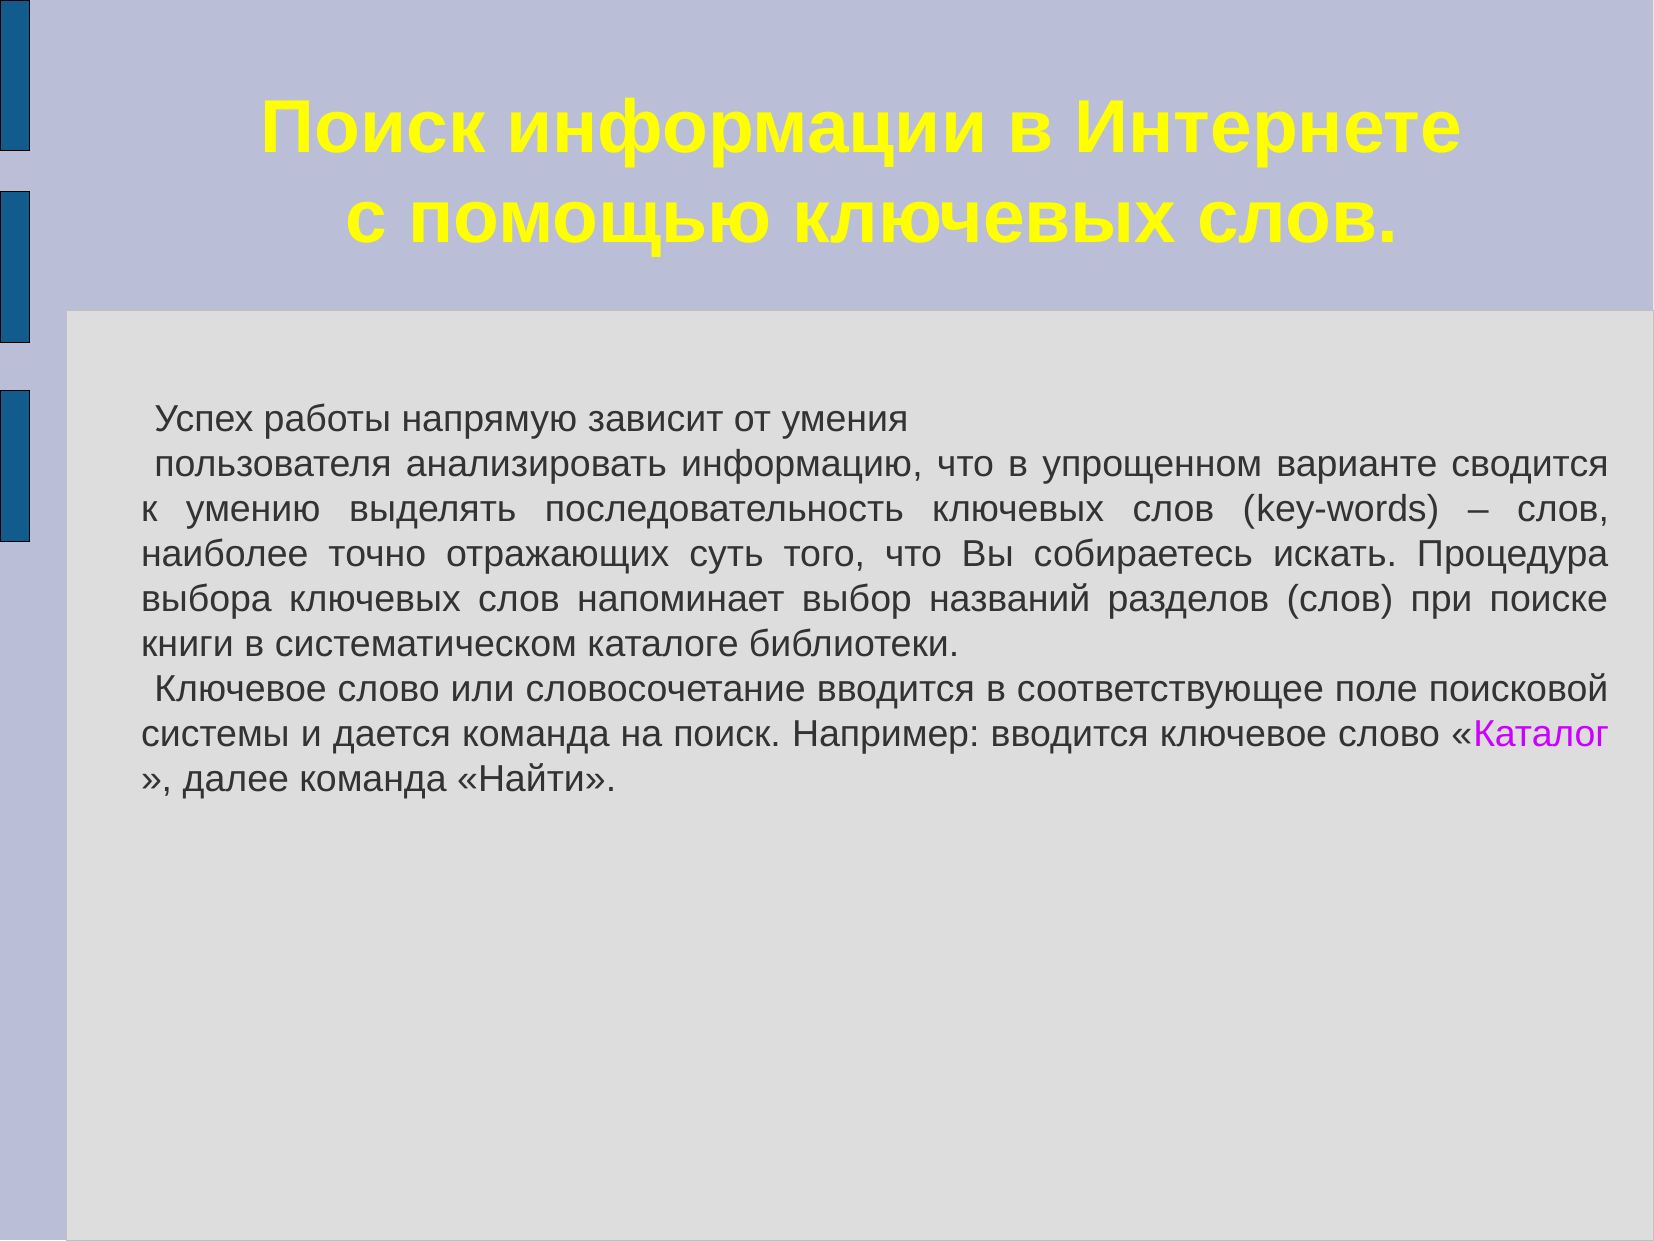

Поиск информации в Интернете
с помощью ключевых слов.
Успех работы напрямую зависит от умения
пользователя анализировать информацию, что в упрощенном варианте сводится к умению выделять последовательность ключевых слов (key-words) – слов, наиболее точно отражающих суть того, что Вы собираетесь искать. Процедура выбора ключевых слов напоминает выбор названий разделов (слов) при поиске книги в систематическом каталоге библиотеки.
Ключевое слово или словосочетание вводится в соответствующее поле поисковой системы и дается команда на поиск. Например: вводится ключевое слово «Каталог», далее команда «Найти».